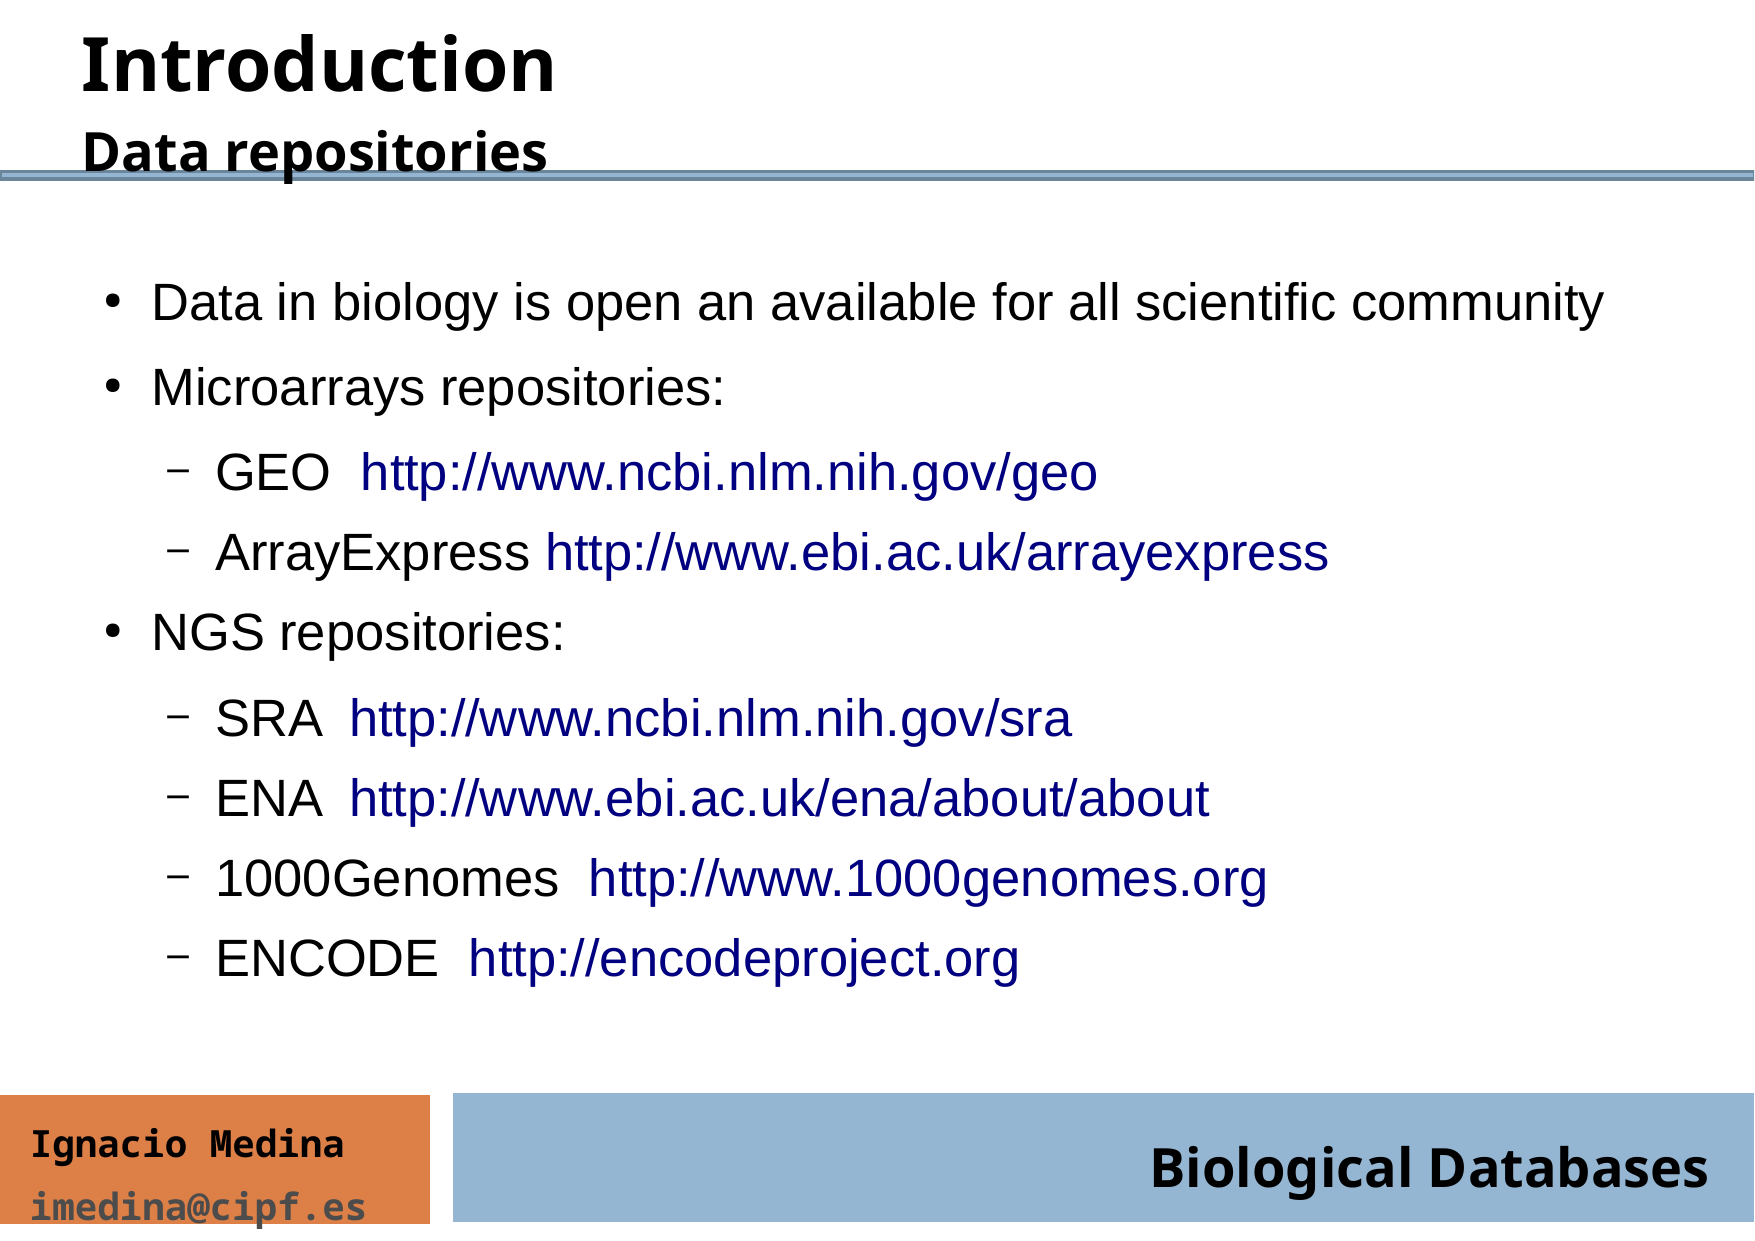

Introduction
Data repositories
# Data in biology is open an available for all scientific community
Microarrays repositories:
GEO http://www.ncbi.nlm.nih.gov/geo
ArrayExpress http://www.ebi.ac.uk/arrayexpress
NGS repositories:
SRA http://www.ncbi.nlm.nih.gov/sra
ENA http://www.ebi.ac.uk/ena/about/about
1000Genomes http://www.1000genomes.org
ENCODE http://encodeproject.org
Ignacio Medina
imedina@cipf.es
Biological Databases